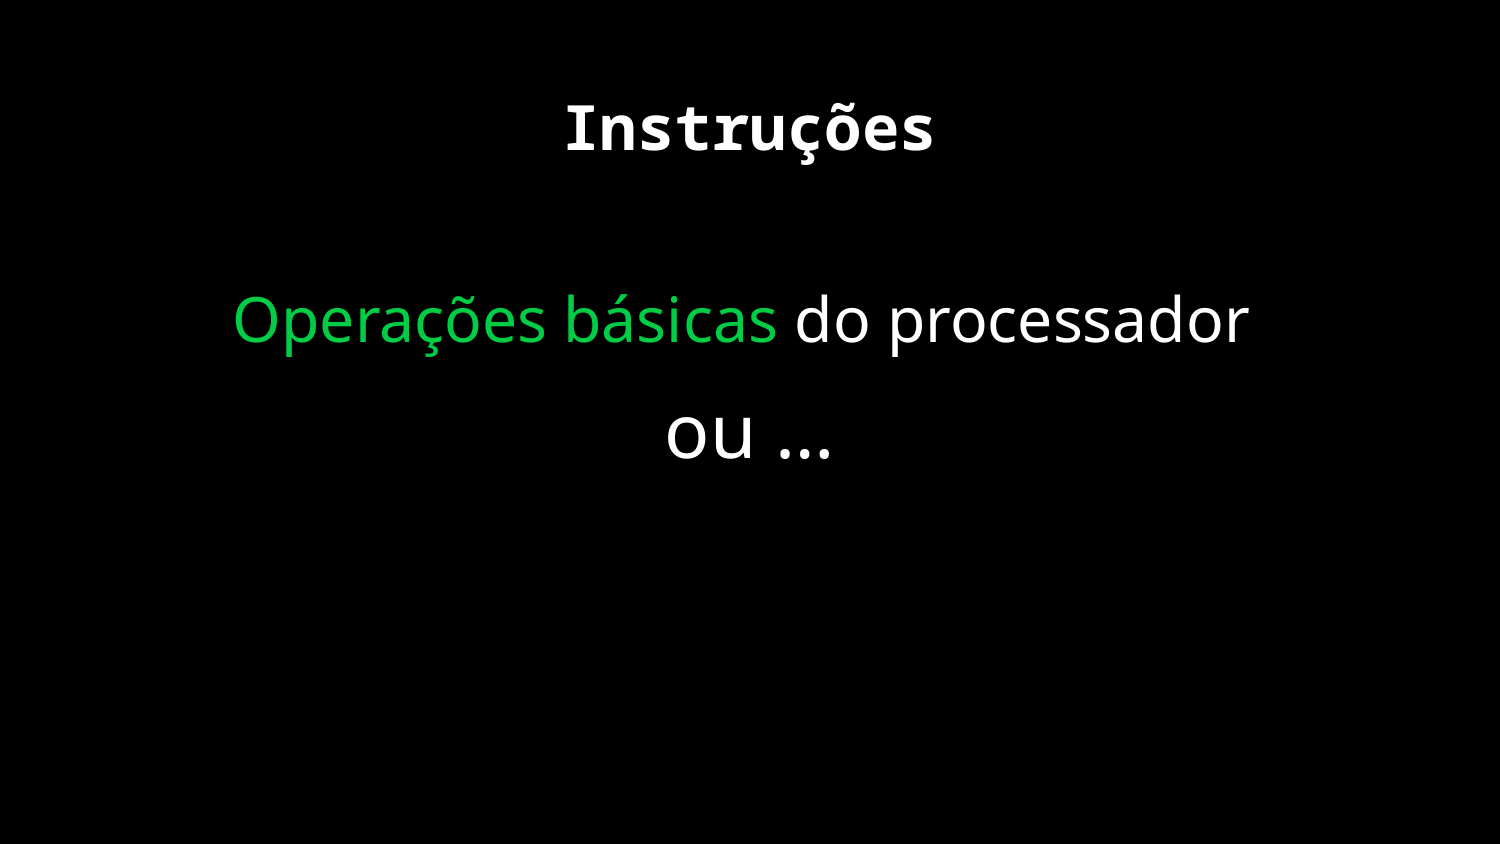

# Instruções
Operações básicas do processador
ou …